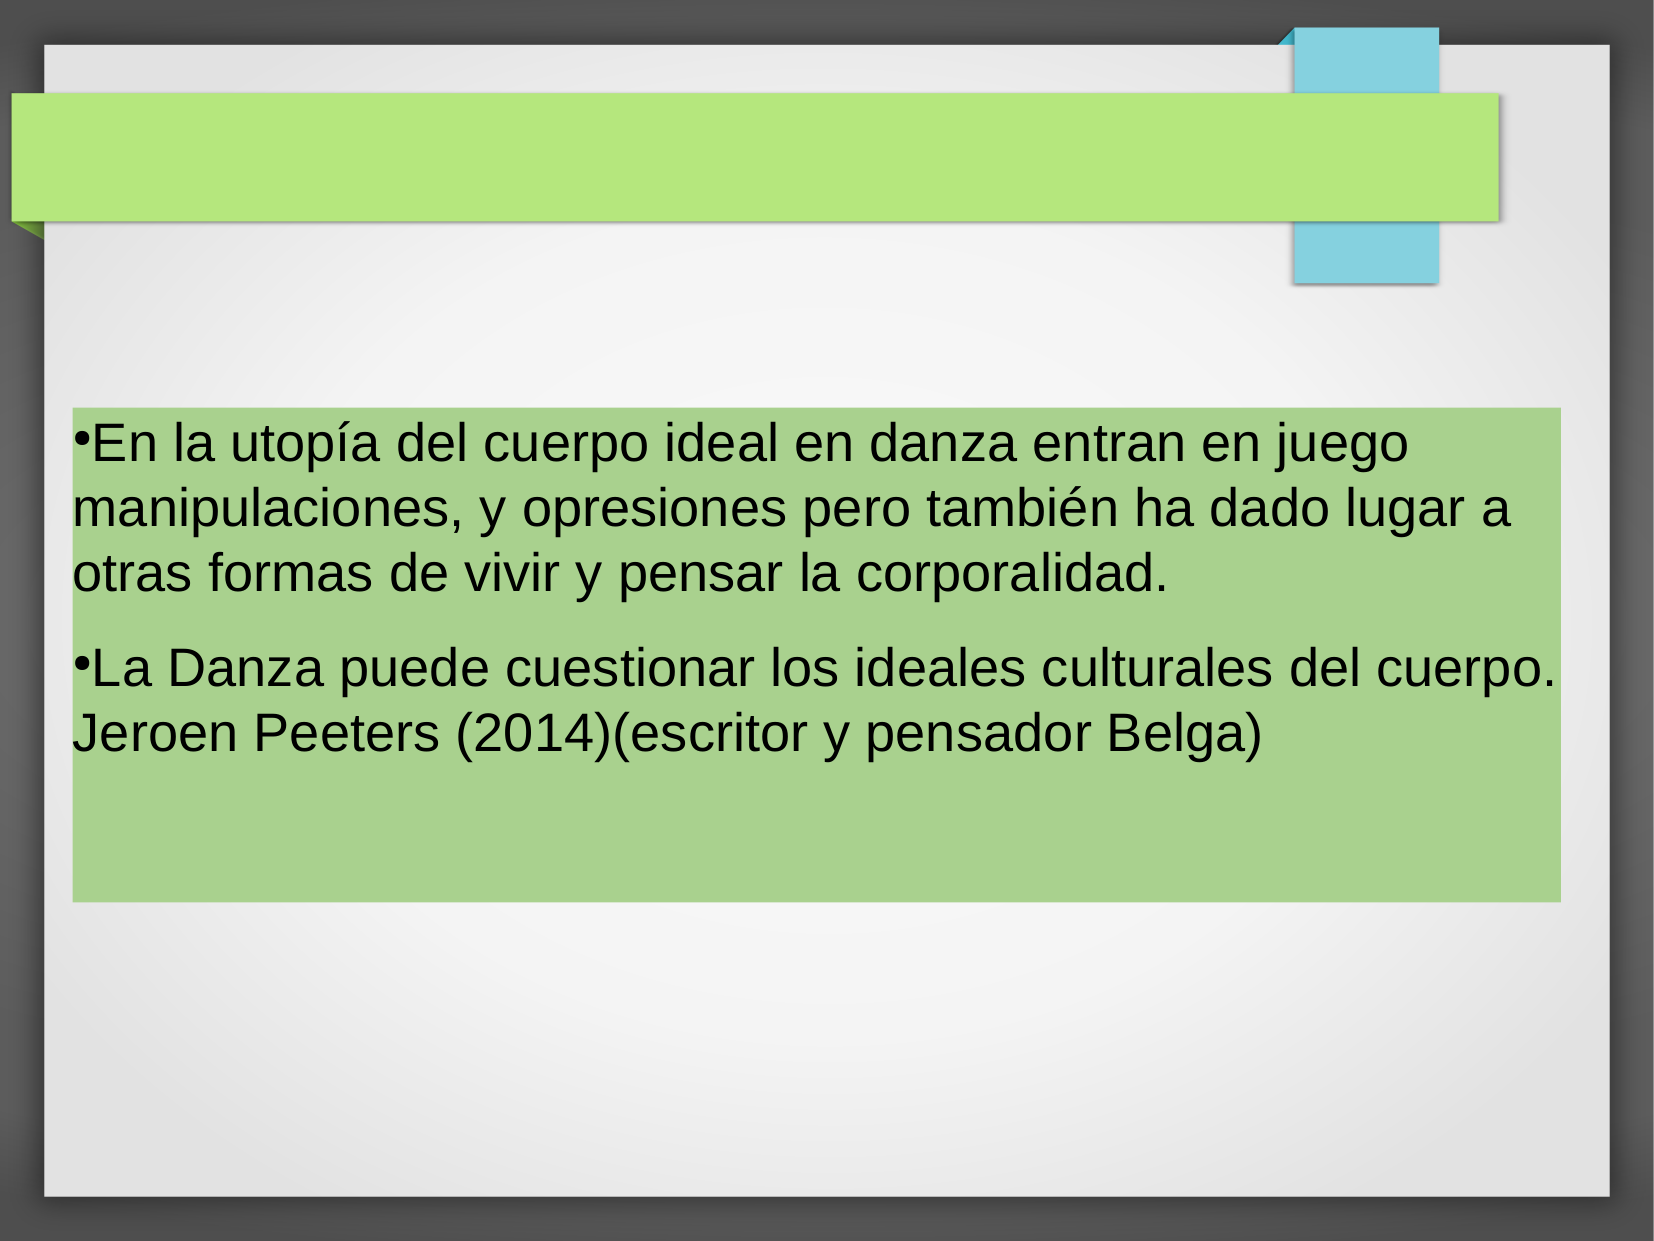

# En la utopía del cuerpo ideal en danza entran en juego manipulaciones, y opresiones pero también ha dado lugar a otras formas de vivir y pensar la corporalidad.
La Danza puede cuestionar los ideales culturales del cuerpo. Jeroen Peeters (2014)(escritor y pensador Belga)